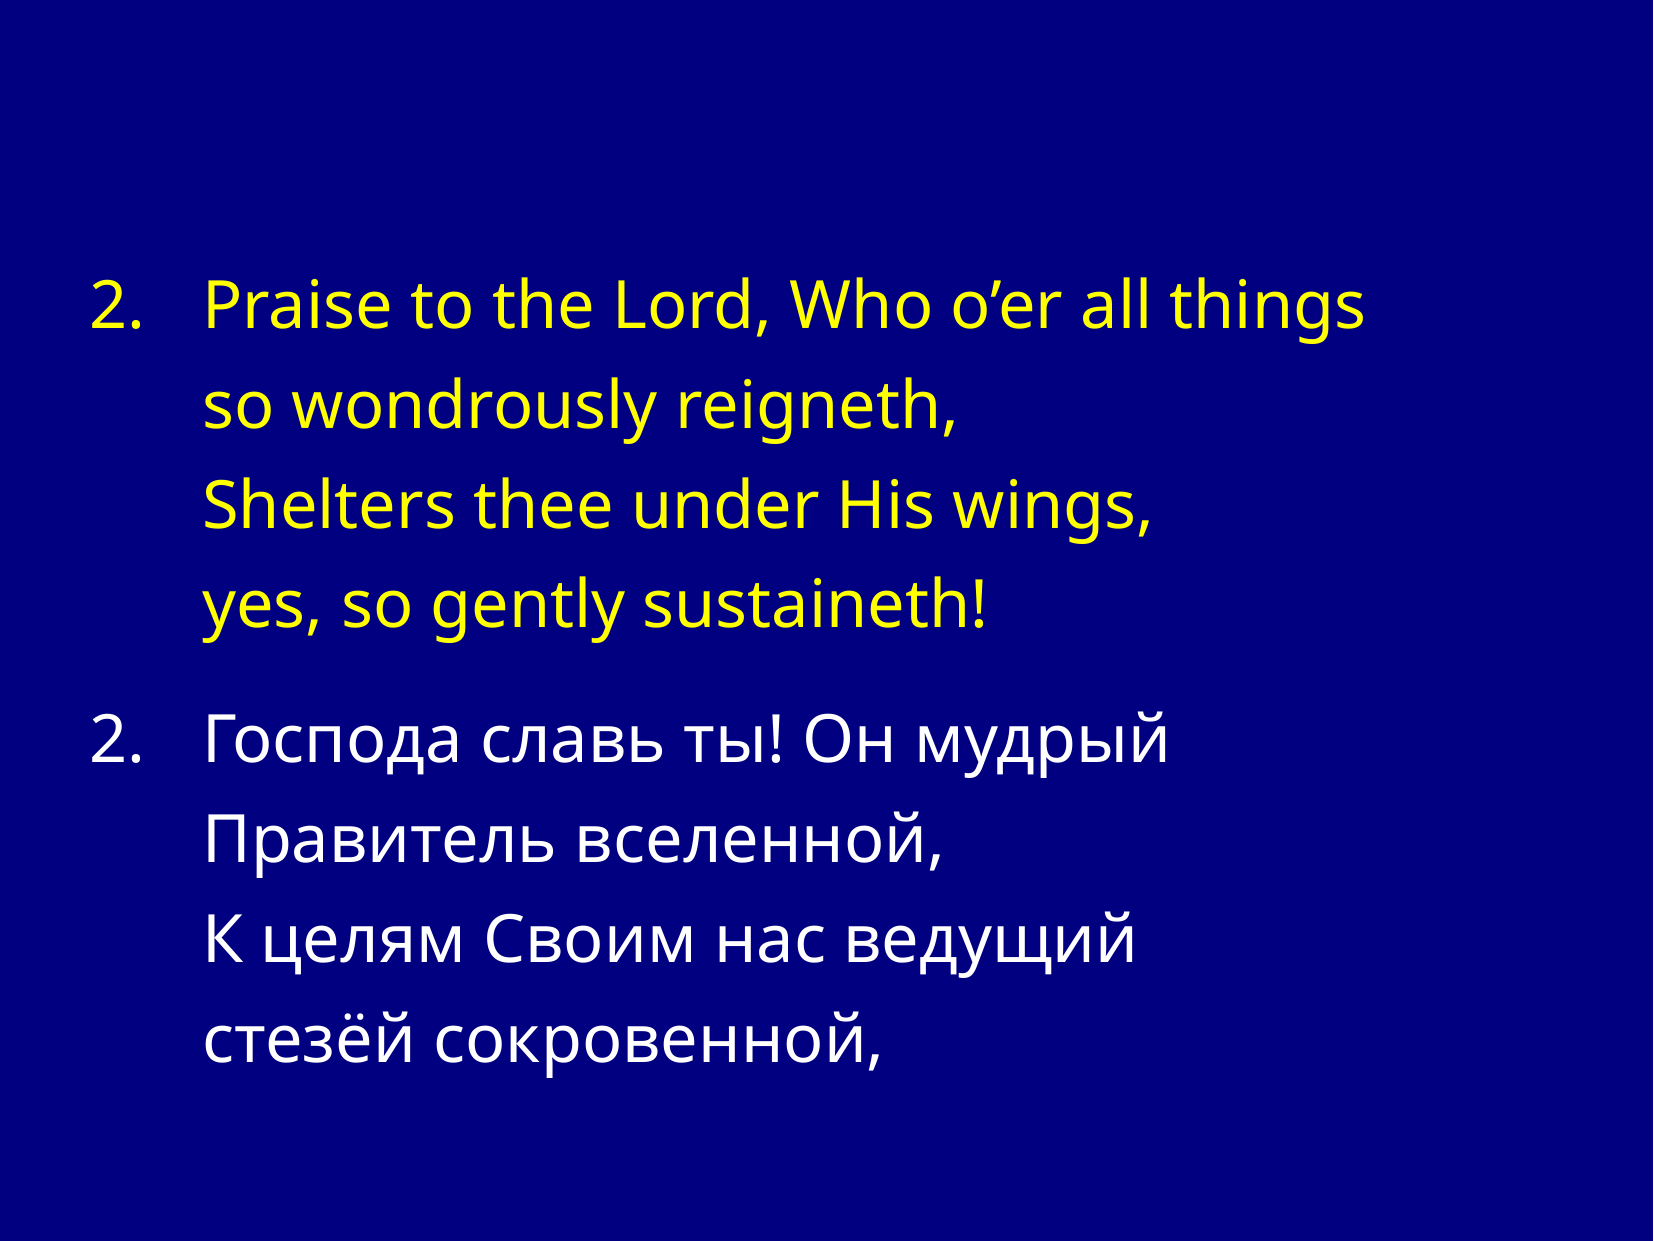

2.	Praise to the Lord, Who o’er all things
	so wondrously reigneth,
	Shelters thee under His wings,
	yes, so gently sustaineth!
2.	Господа славь ты! Он мудрый
	Правитель вселенной,
	К целям Своим нас ведущий
	стезёй сокровенной,